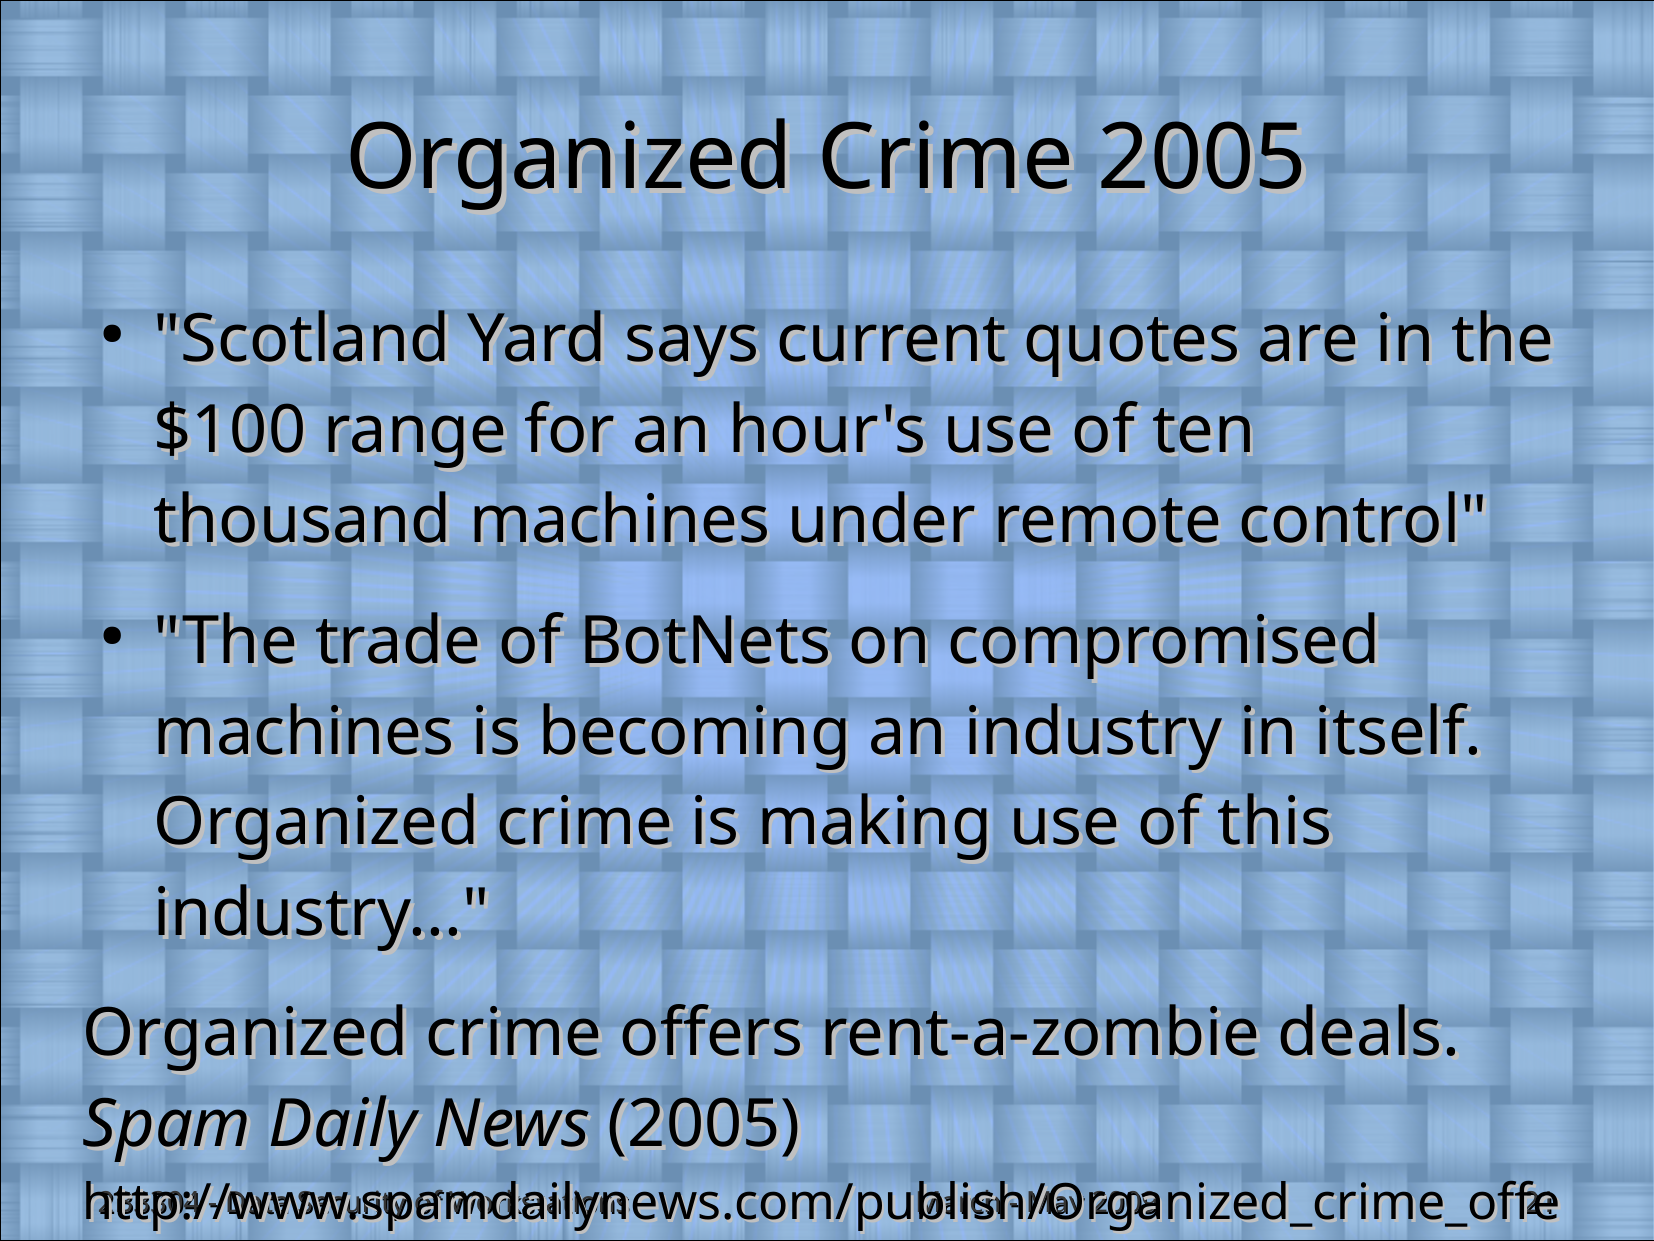

# Organized Crime 2005
"Scotland Yard says current quotes are in the $100 range for an hour's use of ten thousand machines under remote control"
"The trade of BotNets on compromised machines is becoming an industry in itself. Organized crime is making use of this industry..."
Organized crime offers rent-a-zombie deals.
Spam Daily News (2005)
http://www.spamdailynews.com/publish/Organized_crime_offers_rent-a-zombie_deals.asp